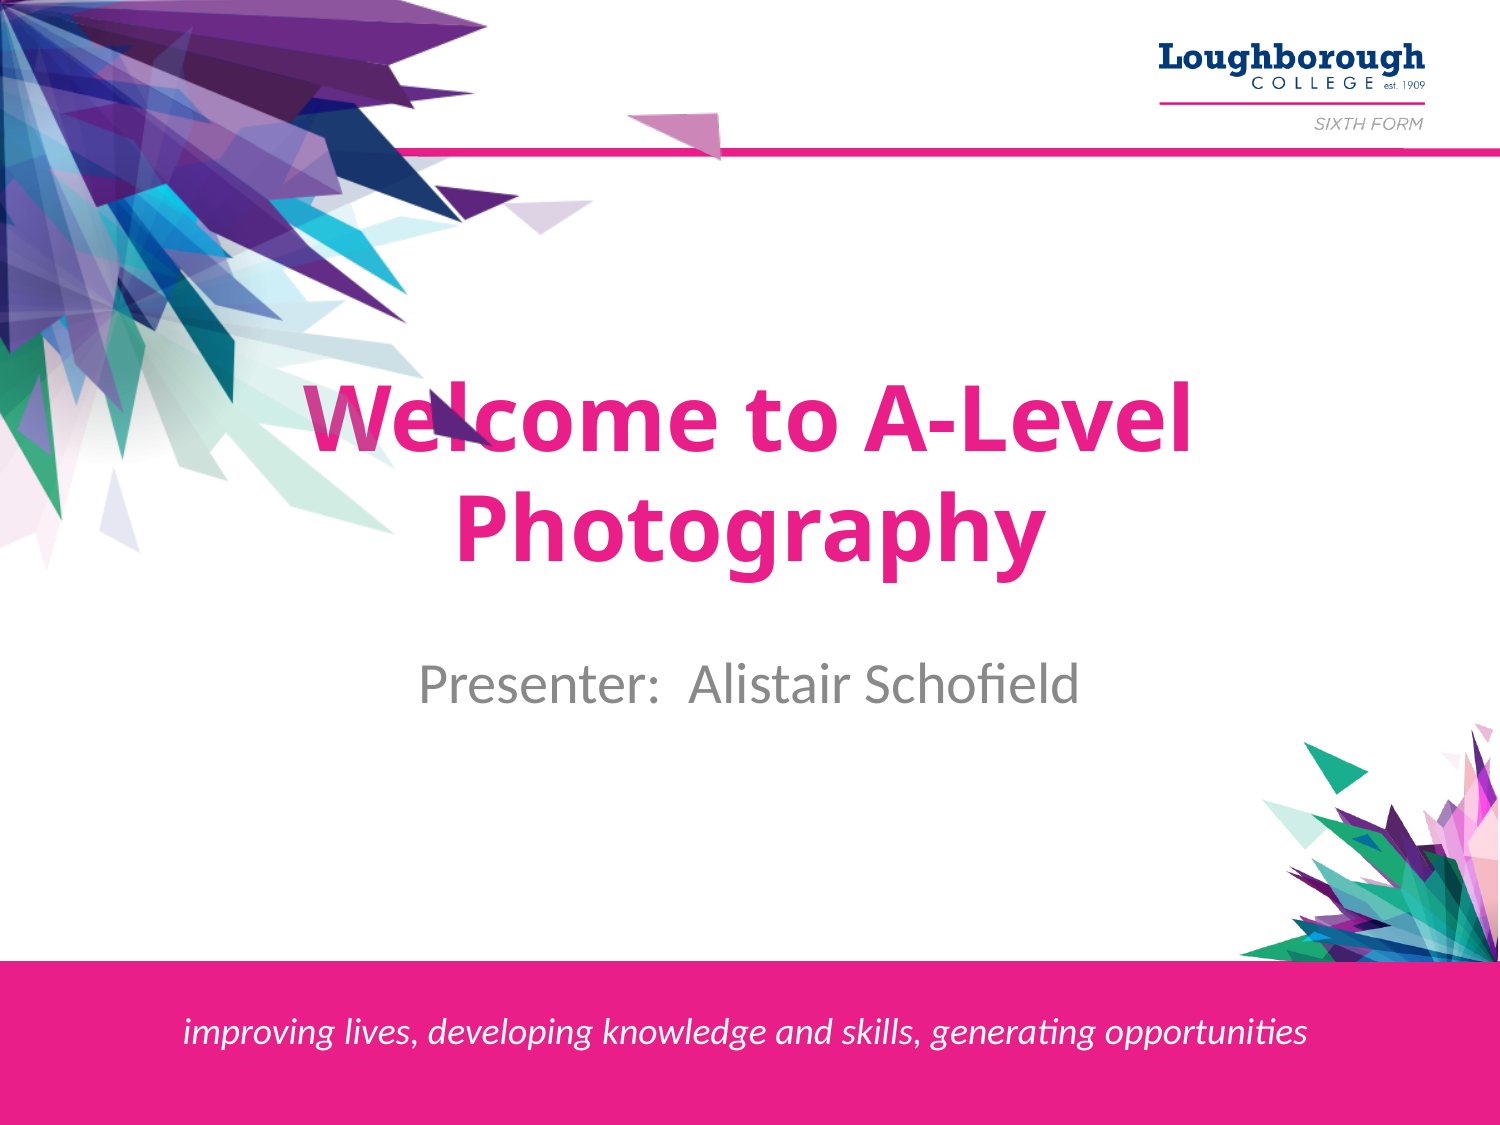

# Welcome to A-Level Photography
Presenter: Alistair Schofield